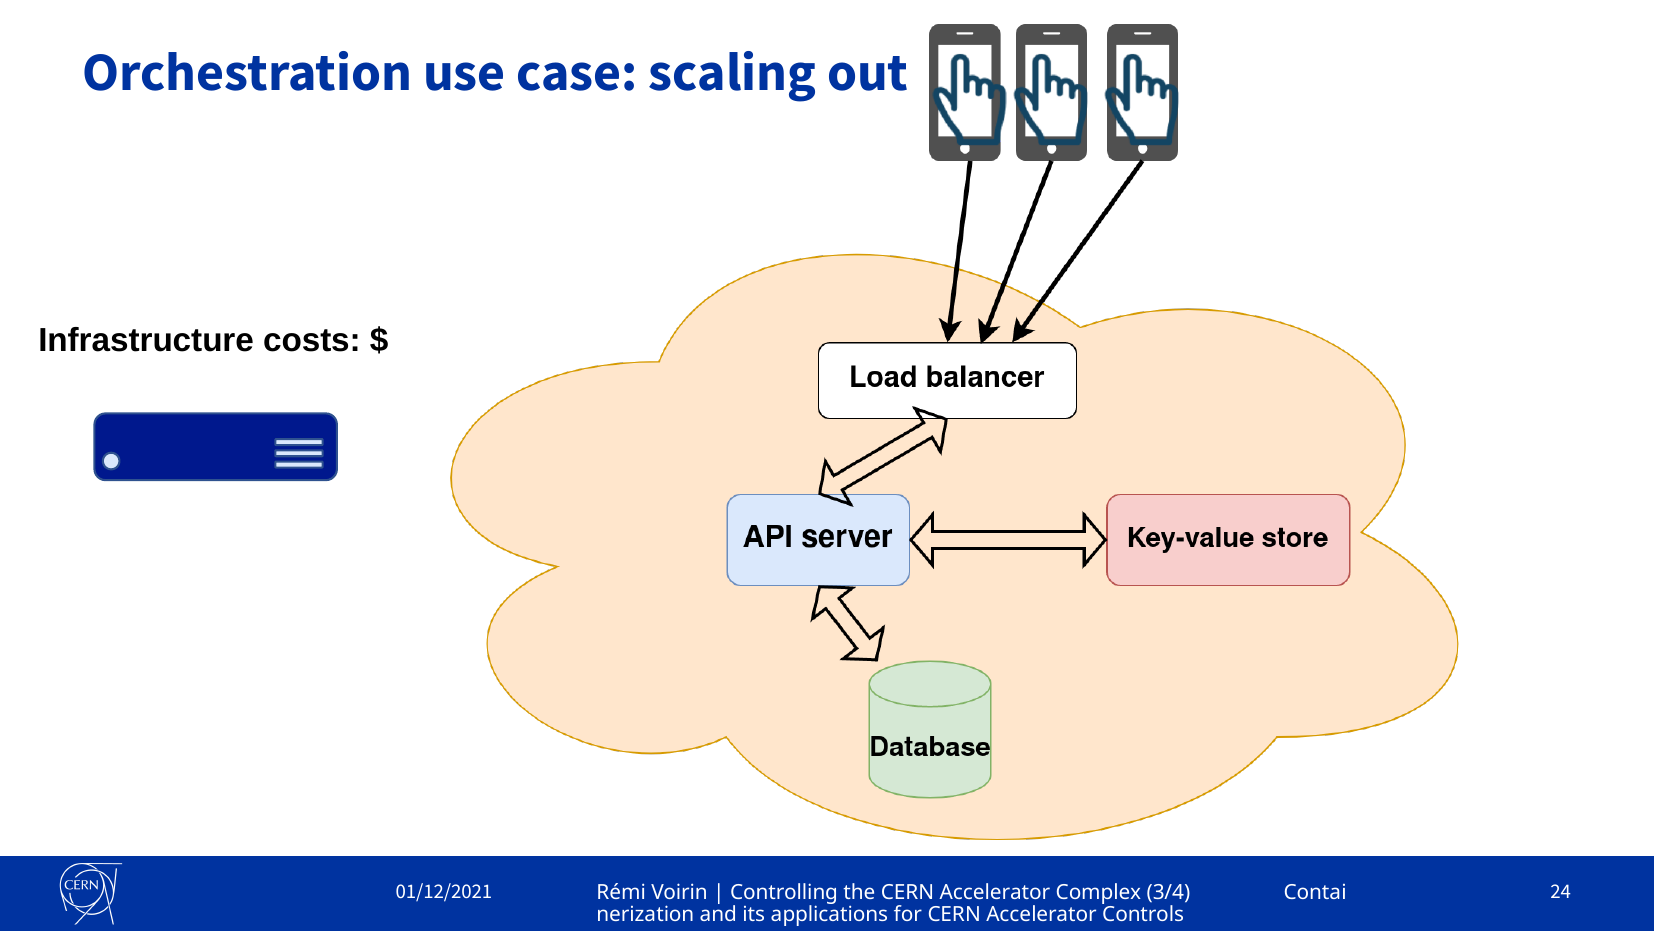

# Orchestration use case: scaling out
Infrastructure costs: $
01/12/2021
Rémi Voirin | Controlling the CERN Accelerator Complex (3/4) Containerization and its applications for CERN Accelerator Controls
24